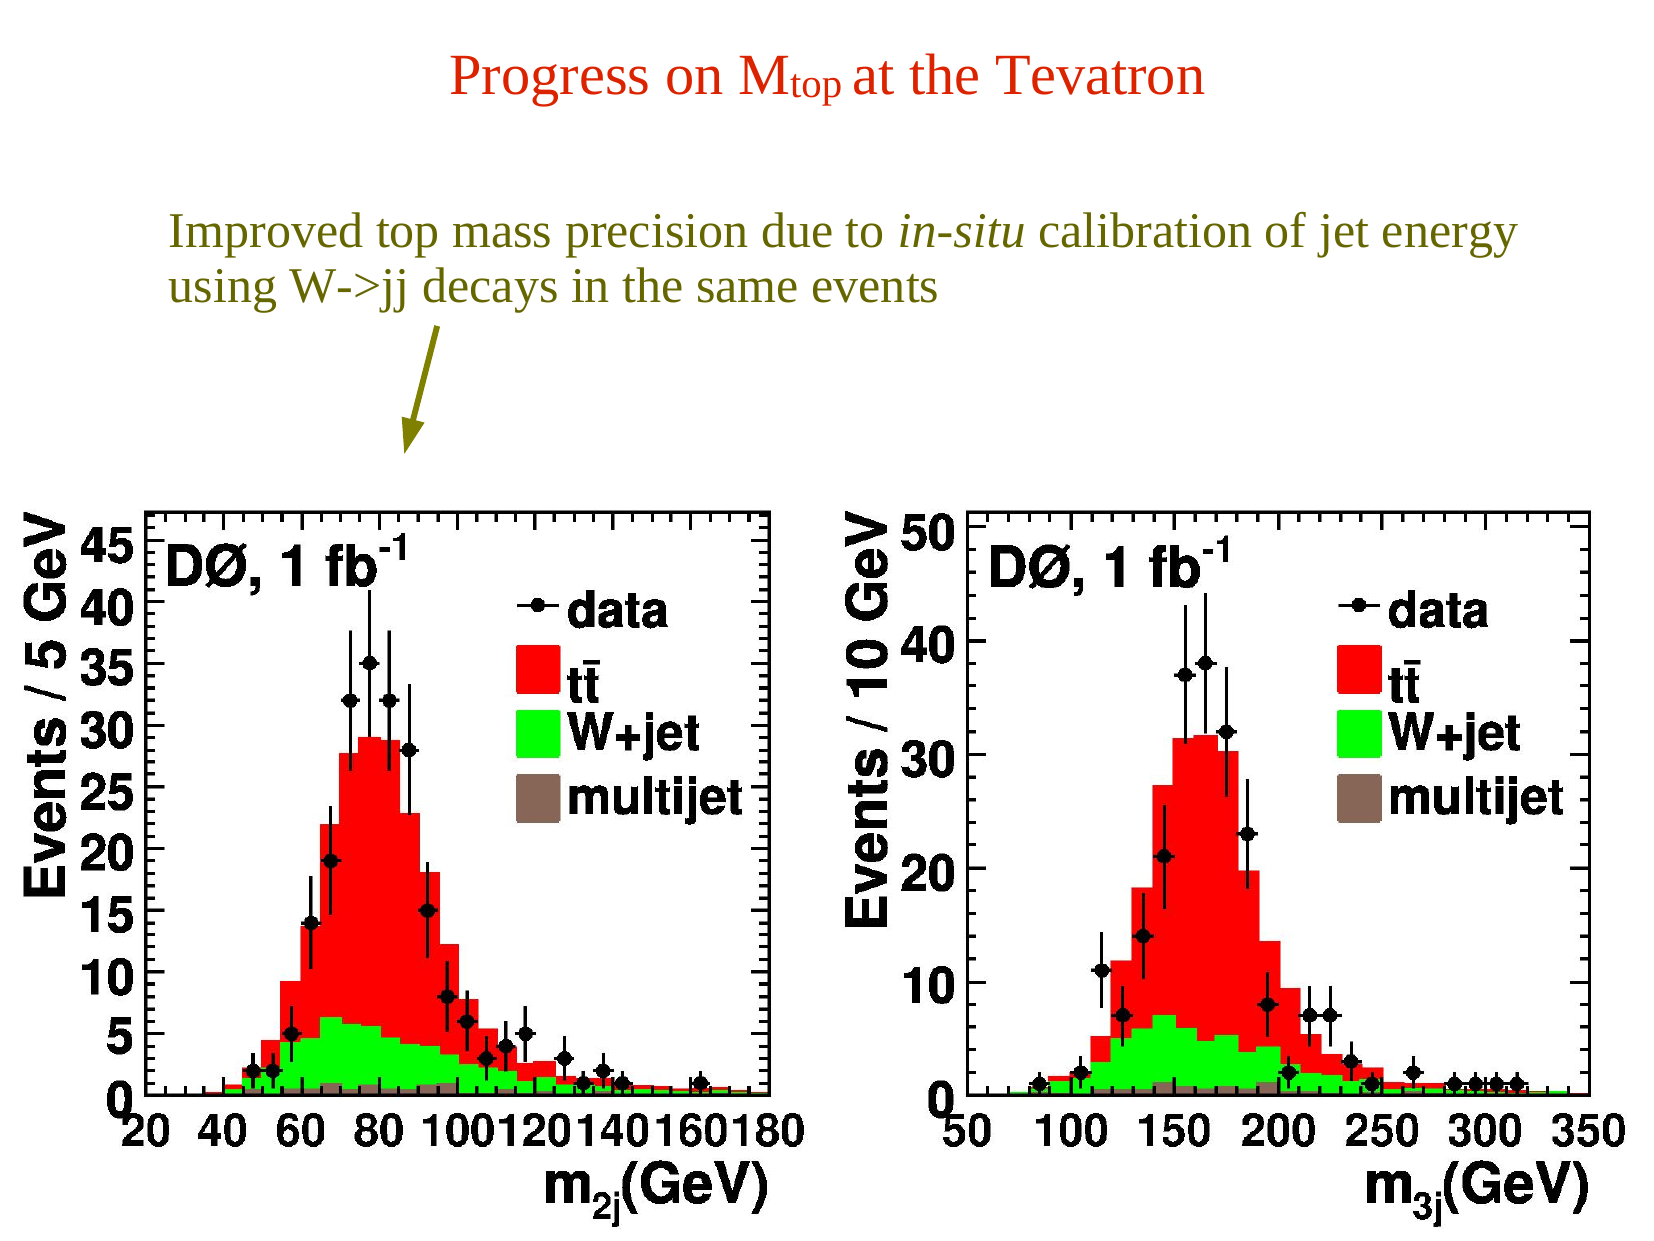

# Progress on Mtop at the Tevatron
Improved top mass precision due to in-situ calibration of jet energy
using W->jj decays in the same events